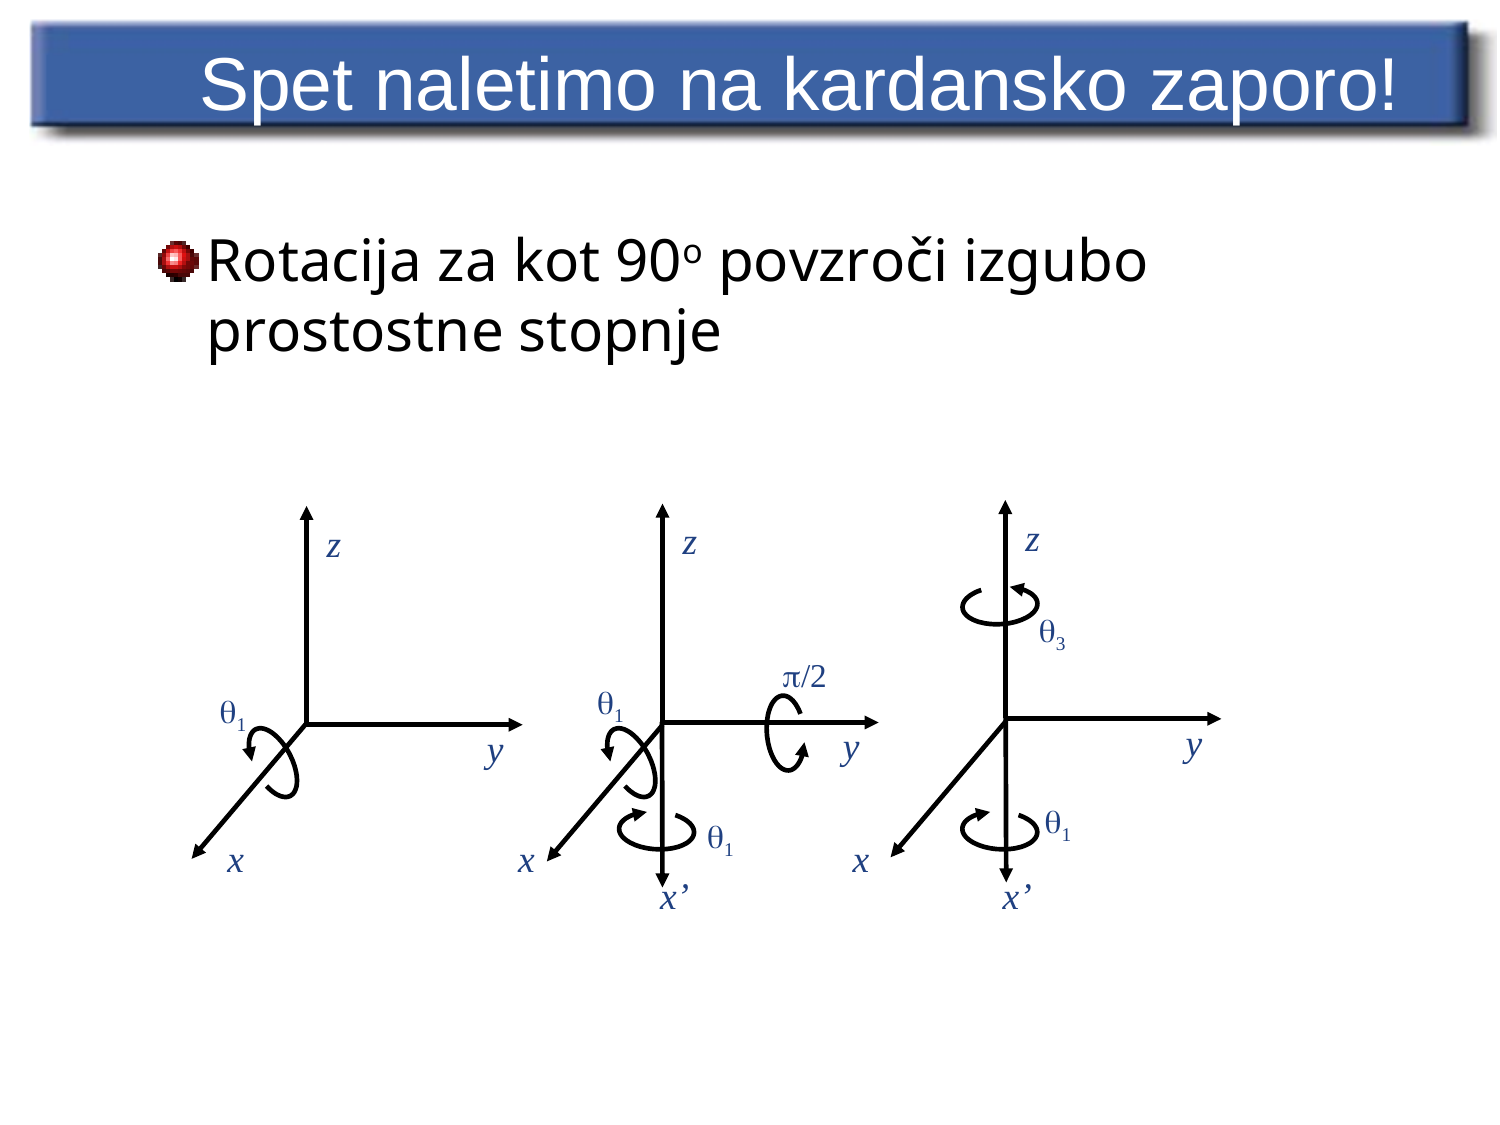

# Spet naletimo na kardansko zaporo!
Rotacija za kot 90o povzroči izgubo prostostne stopnje
z
z
z
3
/2
1
1
y
y
y
1
1
x
x
x
x’
x’